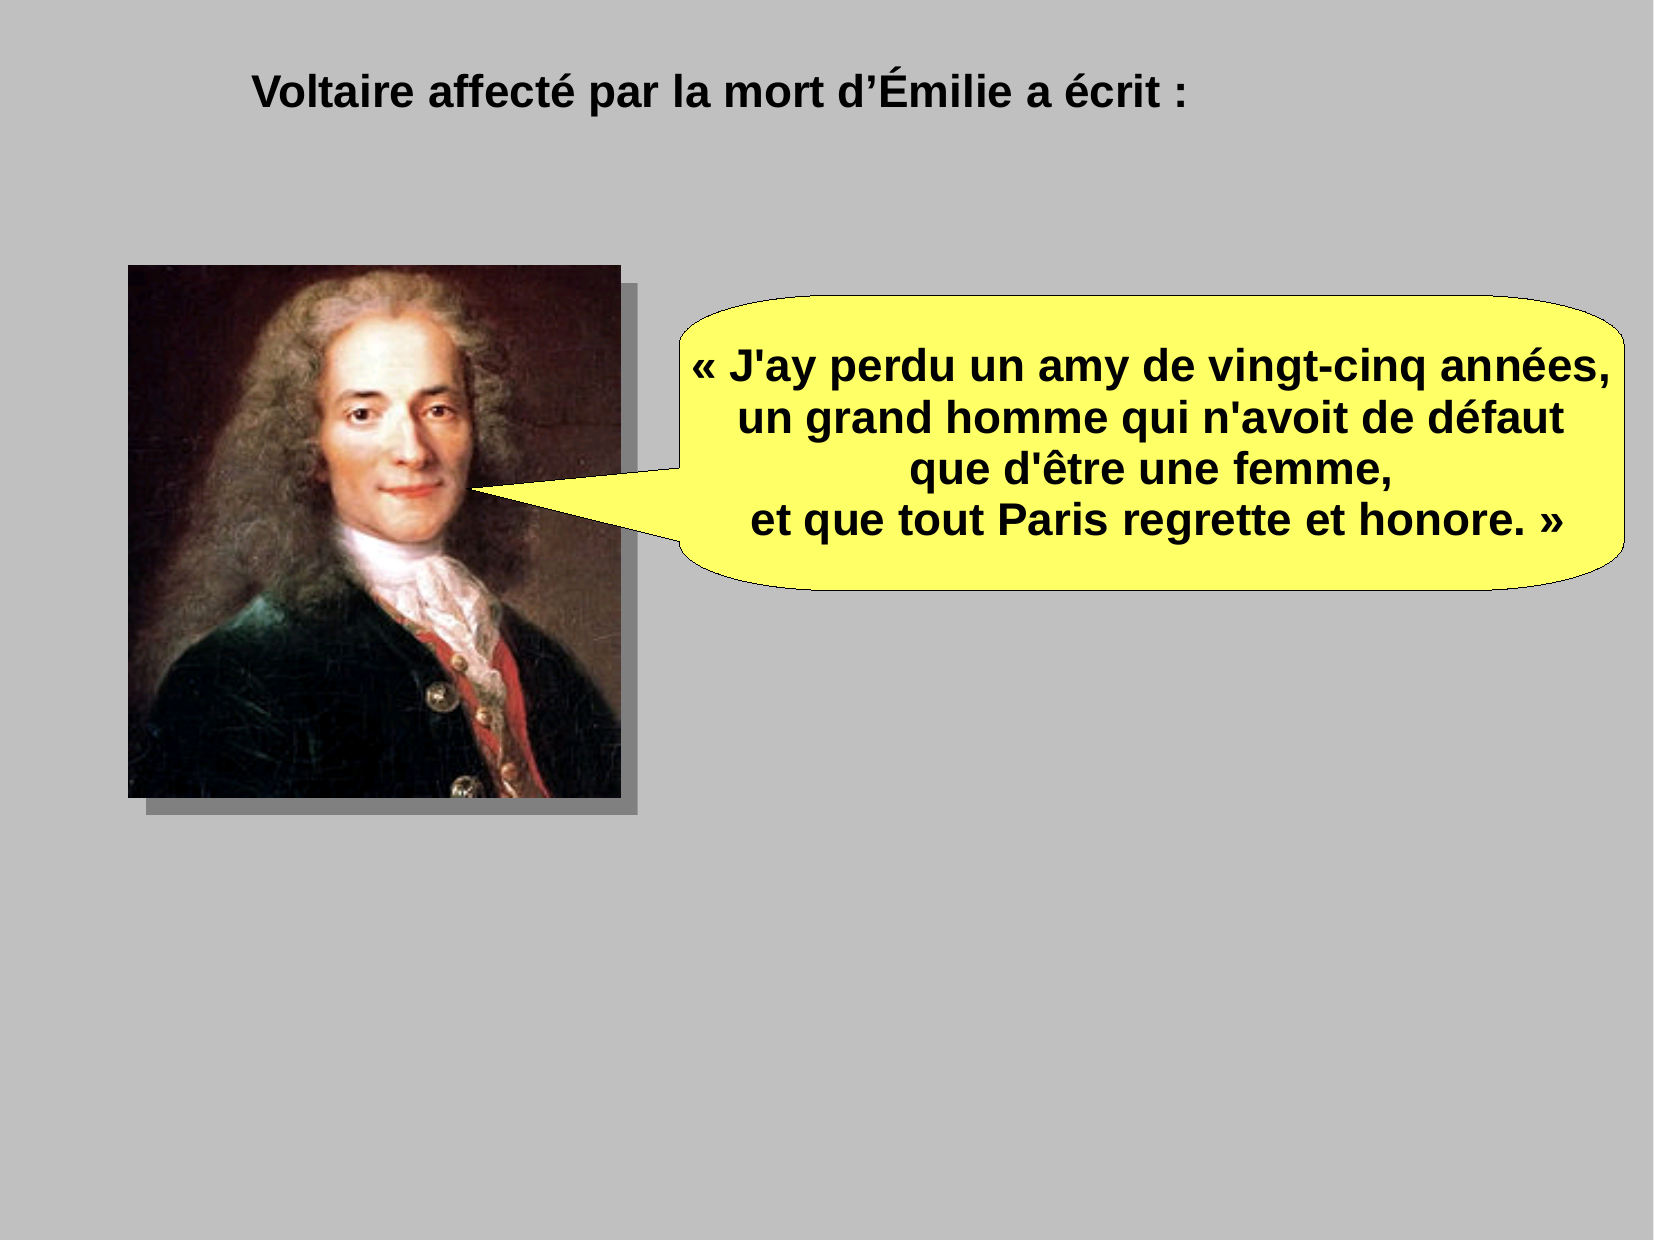

Voltaire affecté par la mort d’Émilie a écrit :
« J'ay perdu un amy de vingt-cinq années,
 un grand homme qui n'avoit de défaut
que d'être une femme,
 et que tout Paris regrette et honore. »